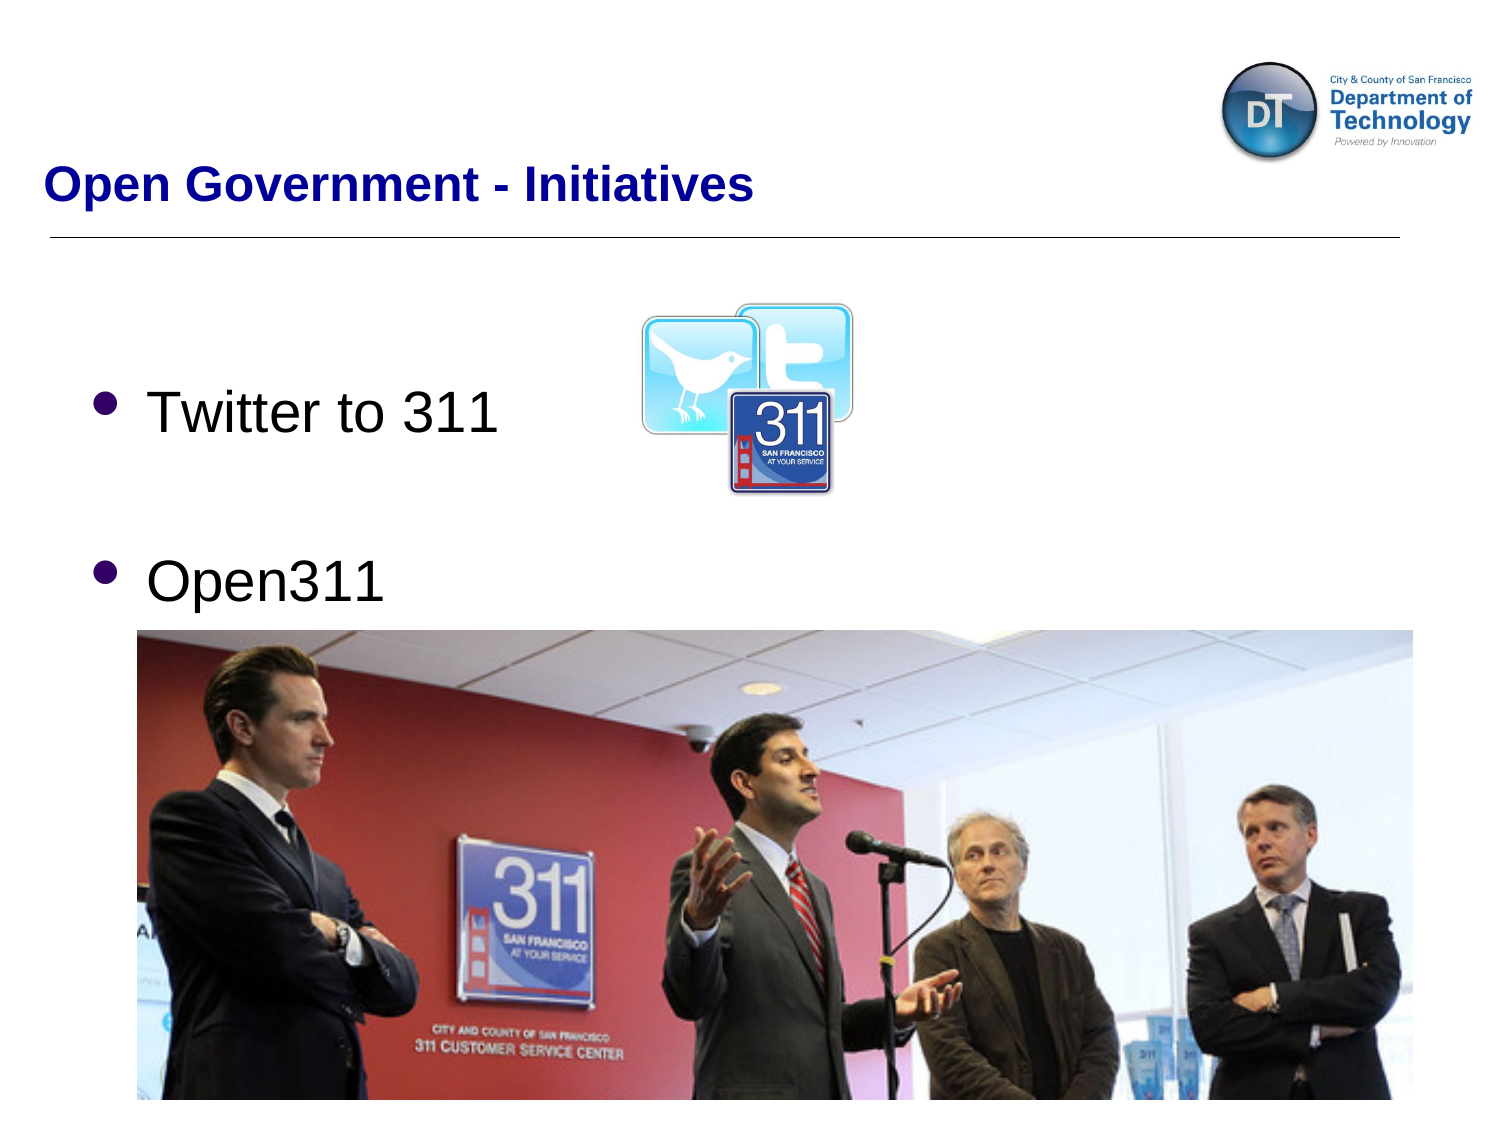

# Open Government - Initiatives
Twitter to 311
Open311